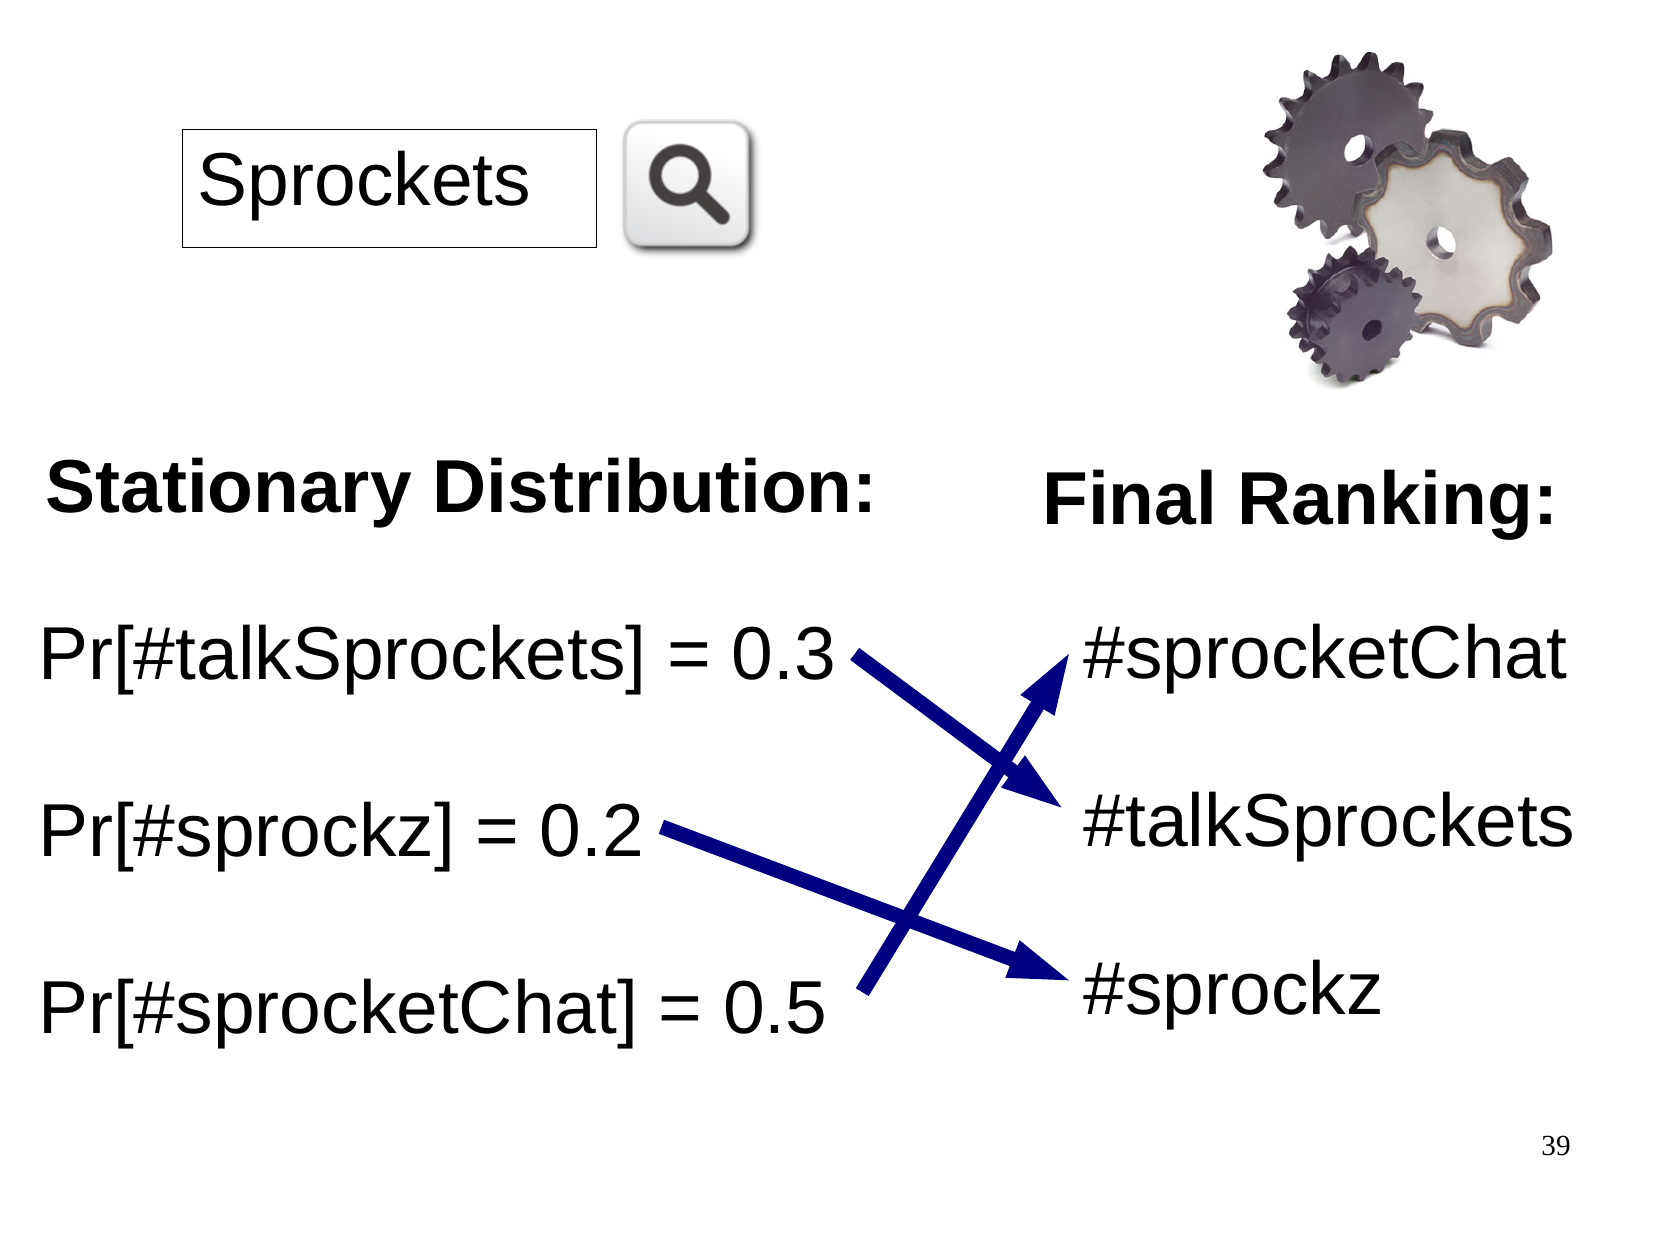

Sprockets
Stationary Distribution:
Final Ranking:
#sprocketChat
#talkSprockets
#sprockz
Pr[#talkSprockets] = 0.3
Pr[#sprockz] = 0.2
Pr[#sprocketChat] = 0.5
39